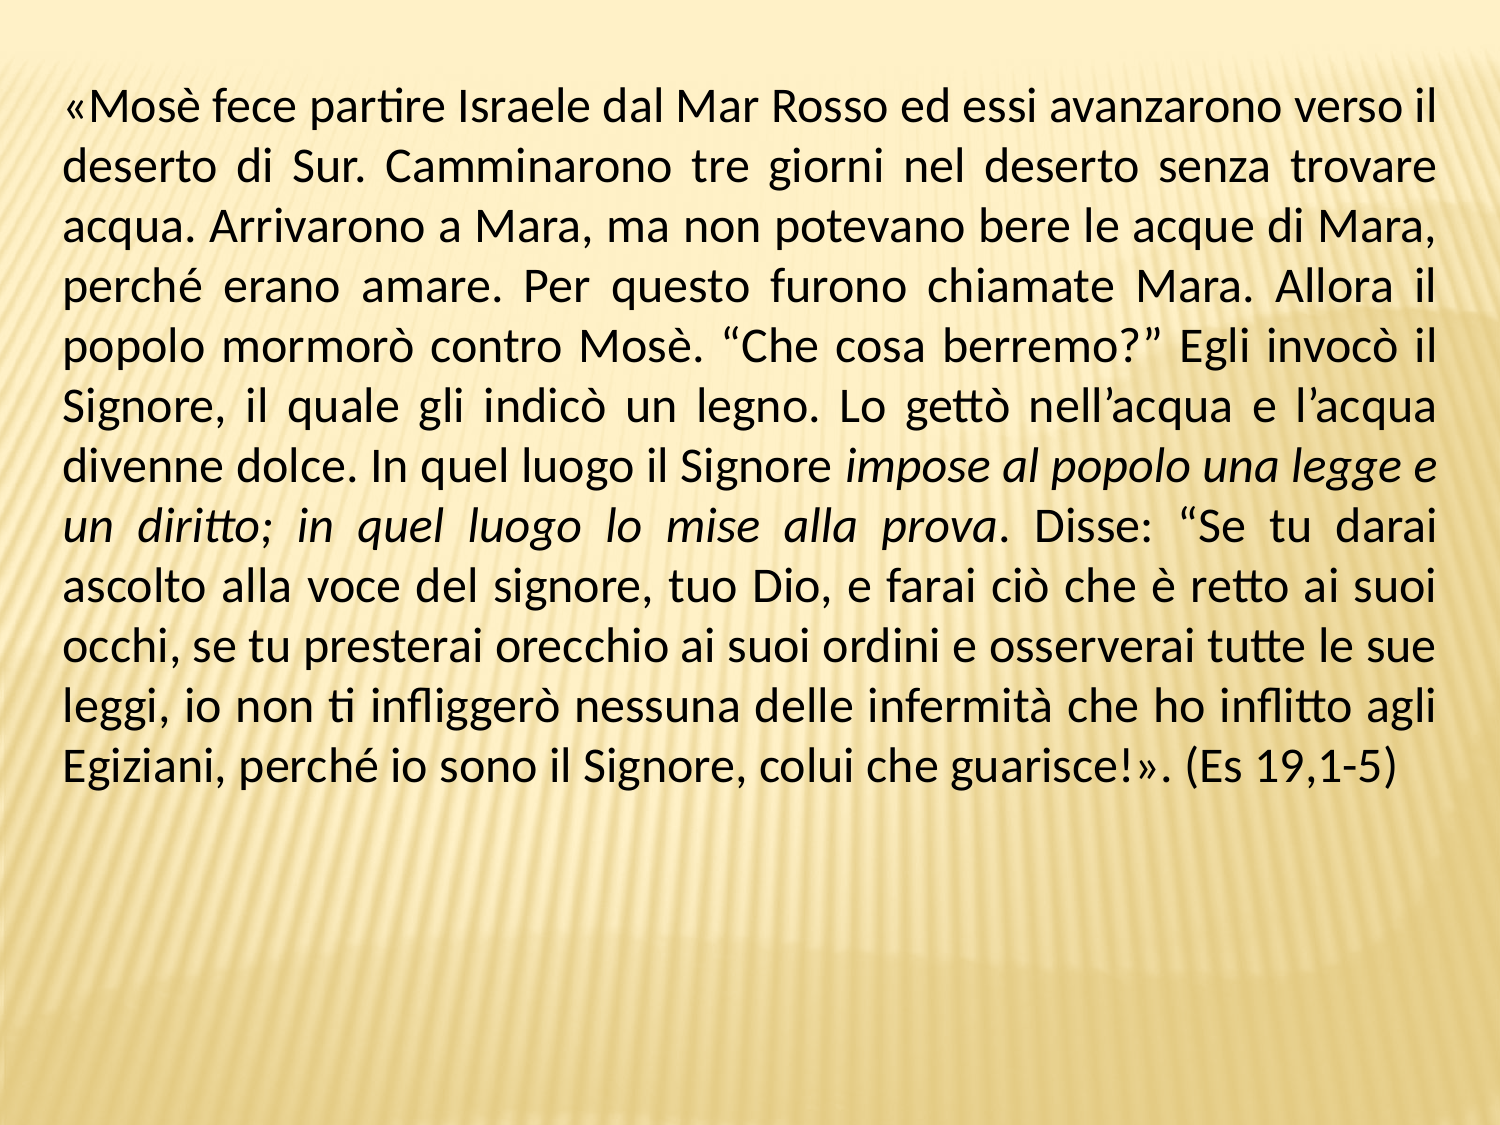

«Mosè fece partire Israele dal Mar Rosso ed essi avanzarono verso il deserto di Sur. Camminarono tre giorni nel deserto senza trovare acqua. Arrivarono a Mara, ma non potevano bere le acque di Mara, perché erano amare. Per questo furono chiamate Mara. Allora il popolo mormorò contro Mosè. “Che cosa berremo?” Egli invocò il Signore, il quale gli indicò un legno. Lo gettò nell’acqua e l’acqua divenne dolce. In quel luogo il Signore impose al popolo una legge e un diritto; in quel luogo lo mise alla prova. Disse: “Se tu darai ascolto alla voce del signore, tuo Dio, e farai ciò che è retto ai suoi occhi, se tu presterai orecchio ai suoi ordini e osserverai tutte le sue leggi, io non ti infliggerò nessuna delle infermità che ho inflitto agli Egiziani, perché io sono il Signore, colui che guarisce!». (Es 19,1-5)